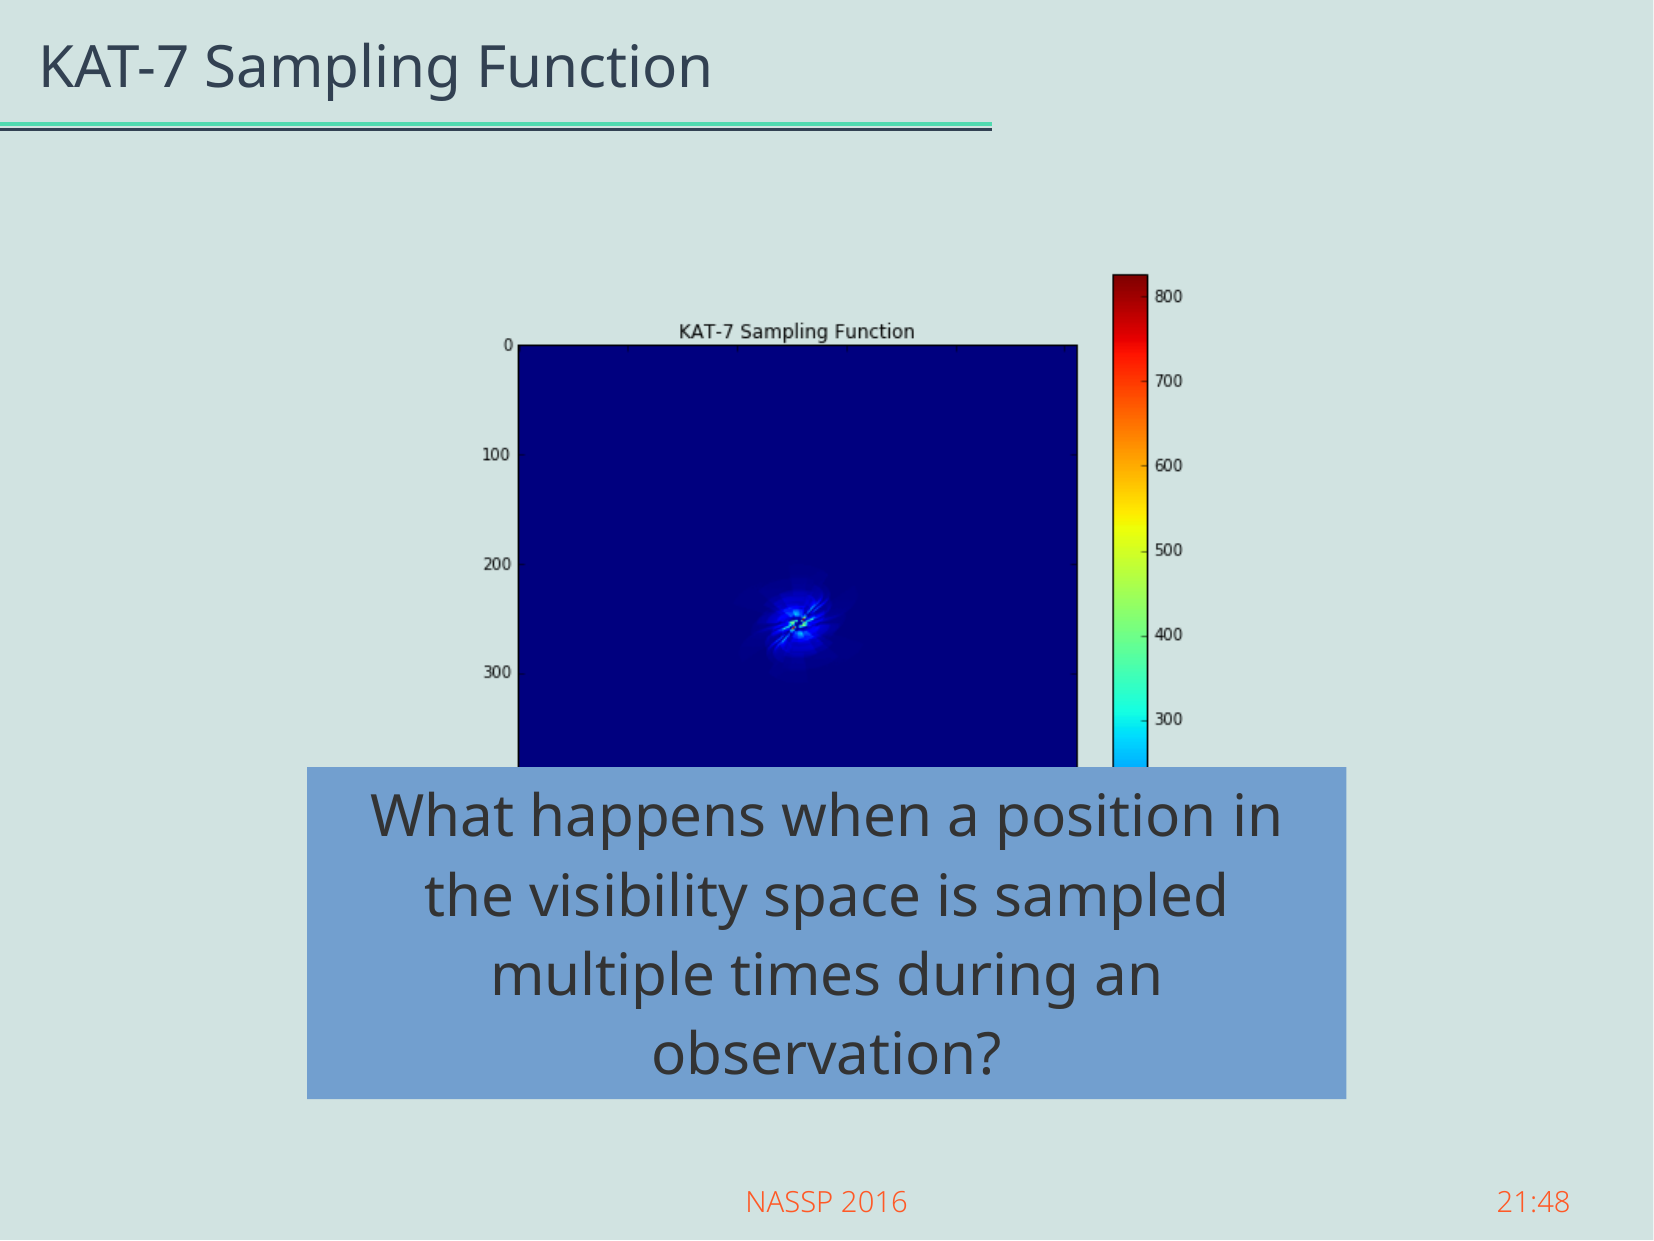

KAT-7 Sampling Function
What happens when a position in the visibility space is sampled multiple times during an observation?
NASSP 2016
21